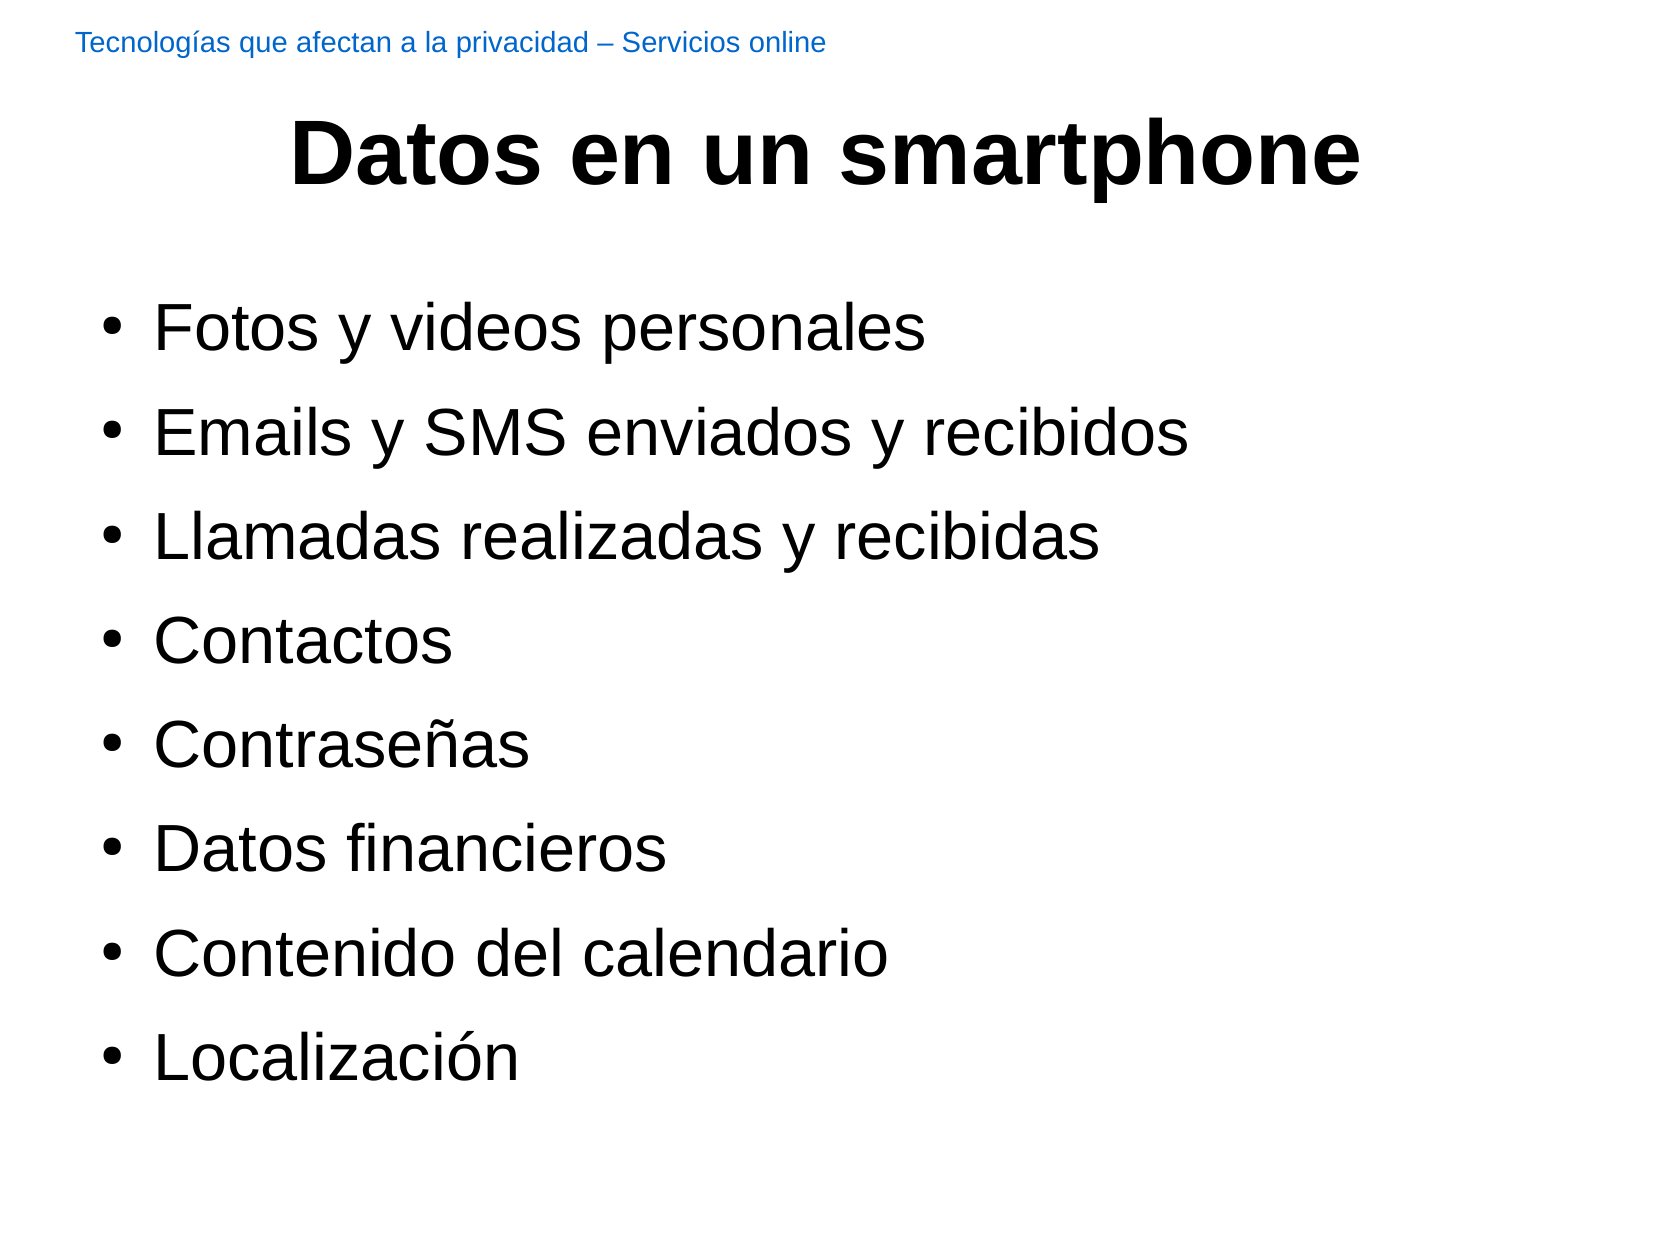

Tecnologías que afectan a la privacidad – Servicios online
# Datos en un smartphone
Fotos y videos personales
Emails y SMS enviados y recibidos
Llamadas realizadas y recibidas
Contactos
Contraseñas
Datos financieros
Contenido del calendario
Localización